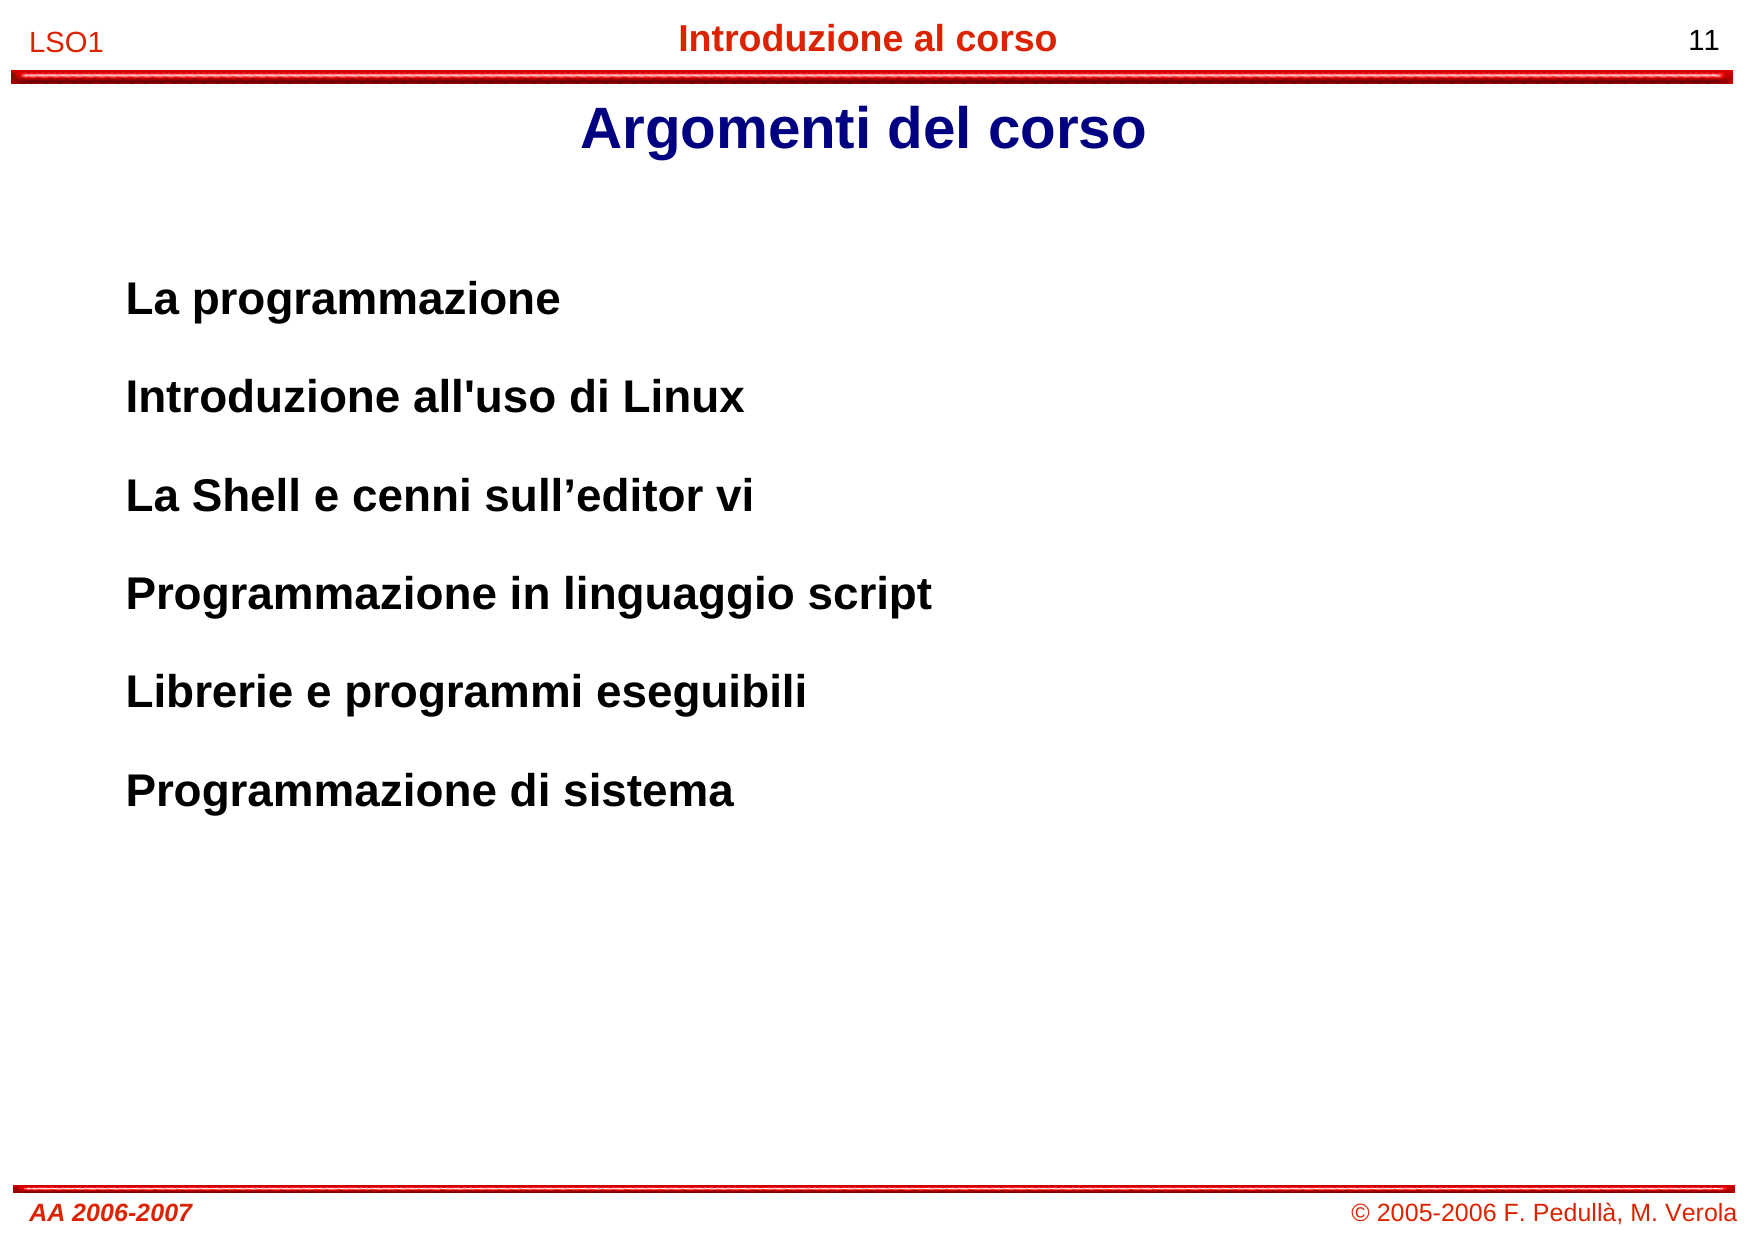

Argomenti del corso
# La programmazione
 Introduzione all'uso di Linux
 La Shell e cenni sull’editor vi
 Programmazione in linguaggio script
 Librerie e programmi eseguibili
 Programmazione di sistema